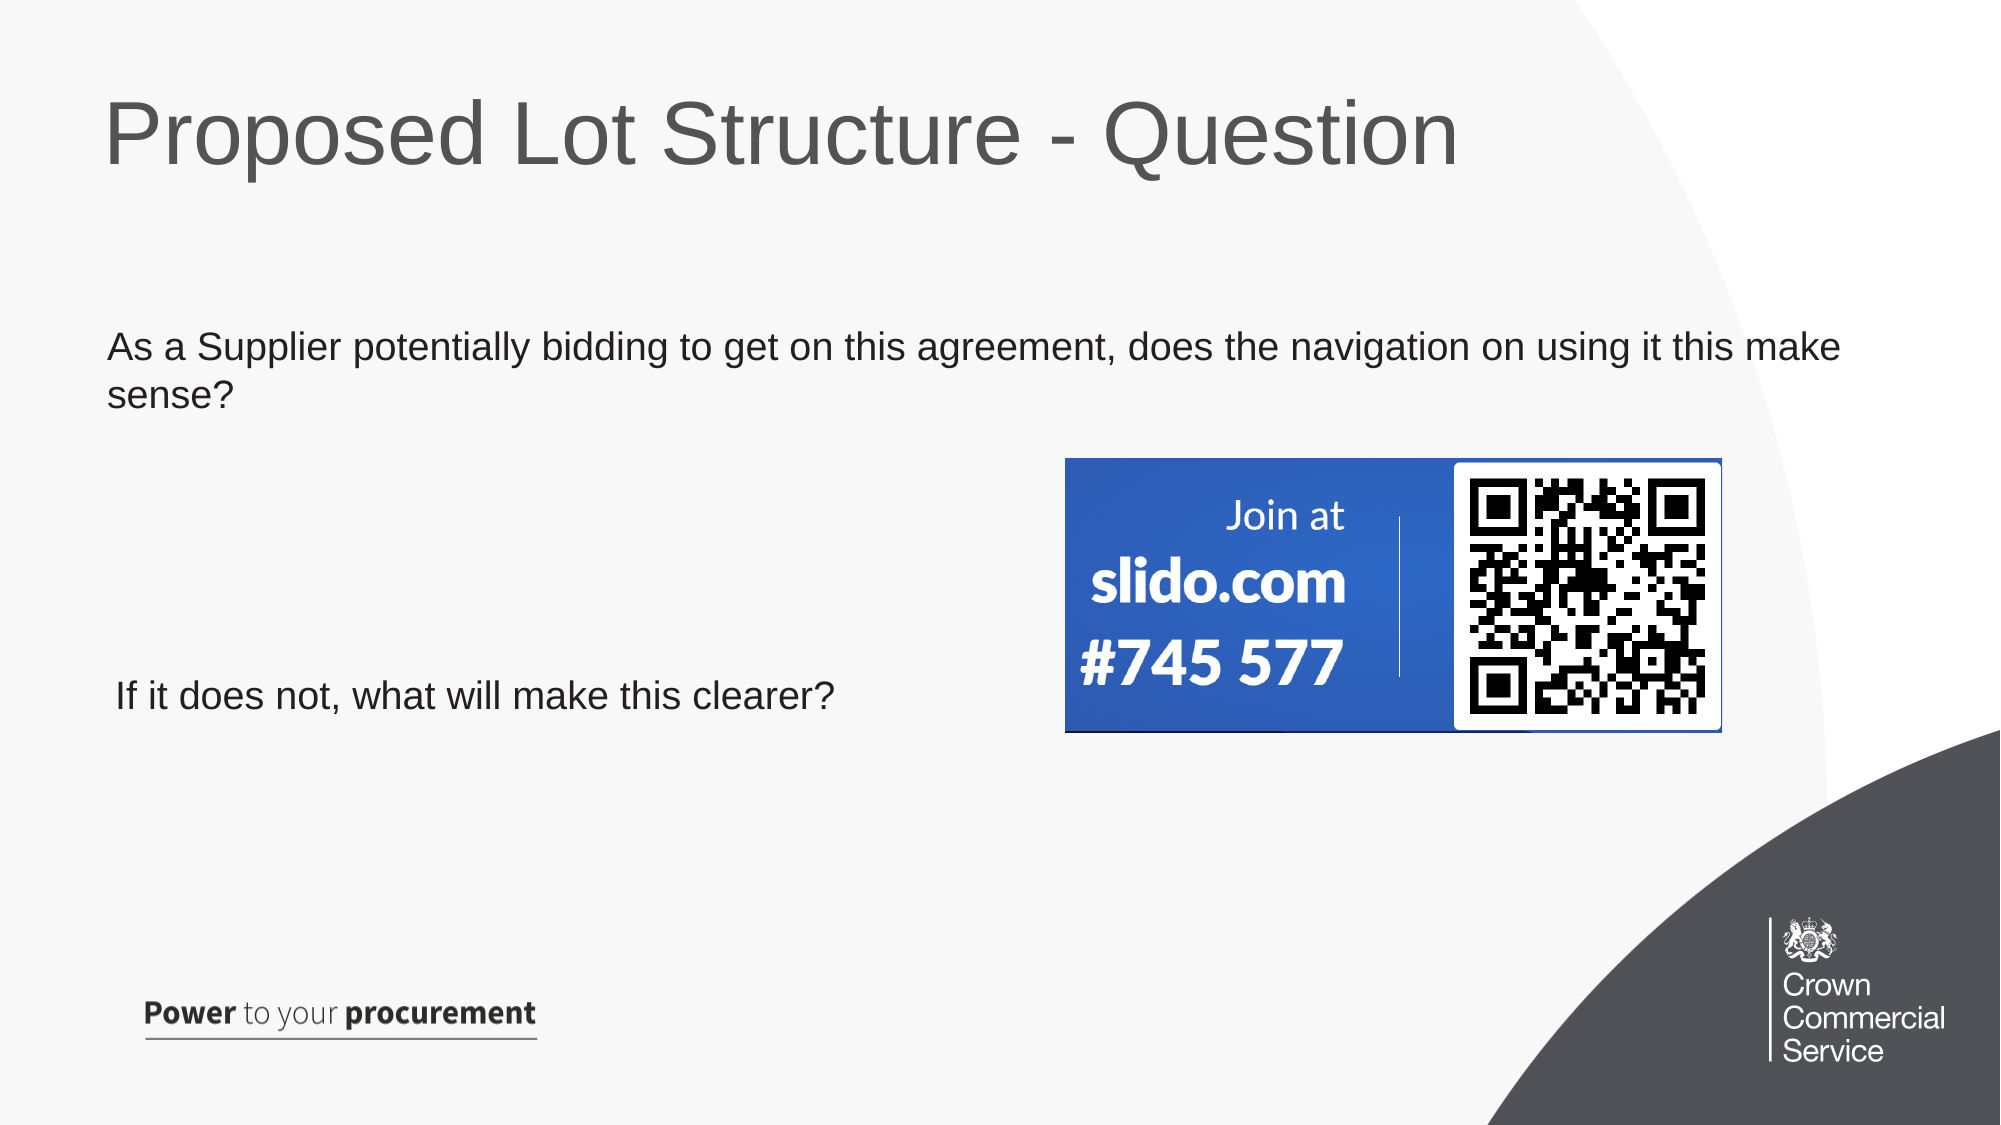

# Proposed Lot Structure - Question
As a Supplier potentially bidding to get on this agreement, does the navigation on using it this make sense?
If it does not, what will make this clearer?